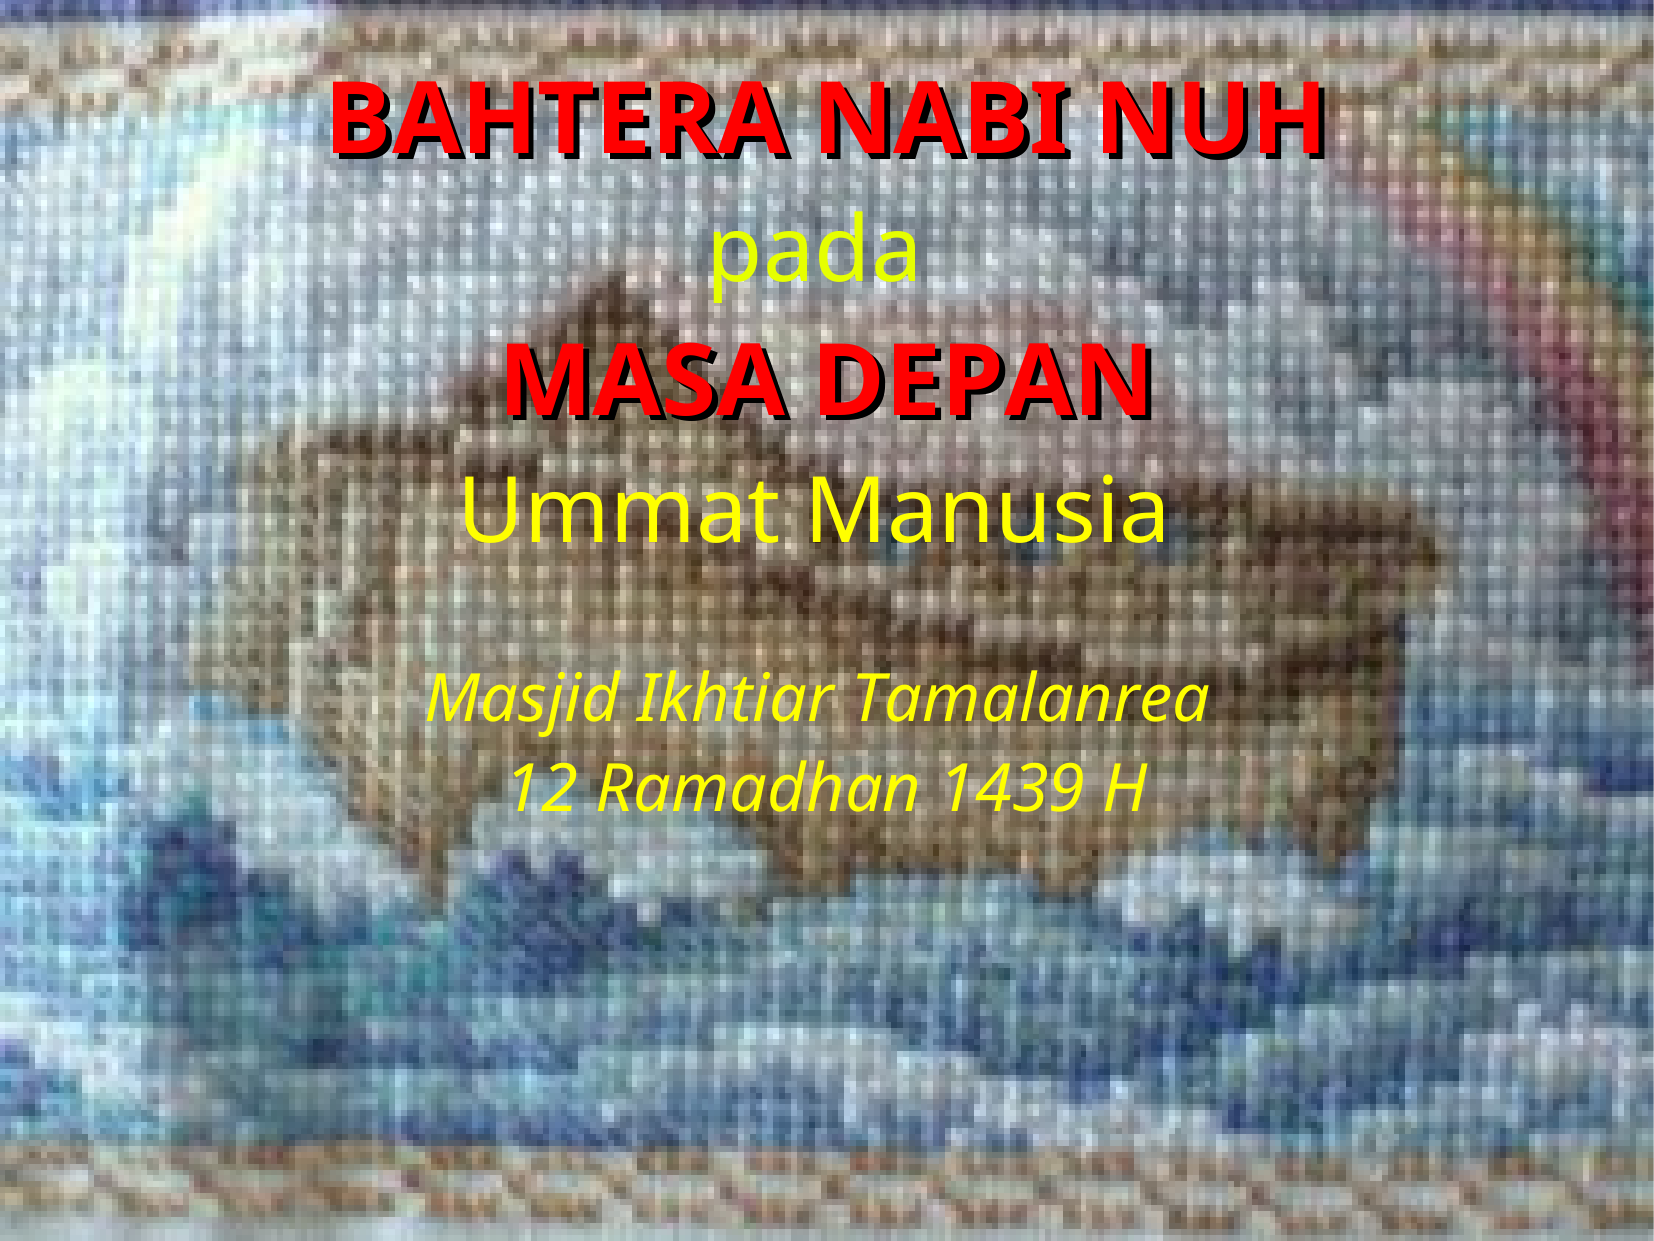

# BAHTERA NABI NUH pada MASA DEPAN Ummat Manusia
Masjid Ikhtiar Tamalanrea
12 Ramadhan 1439 H